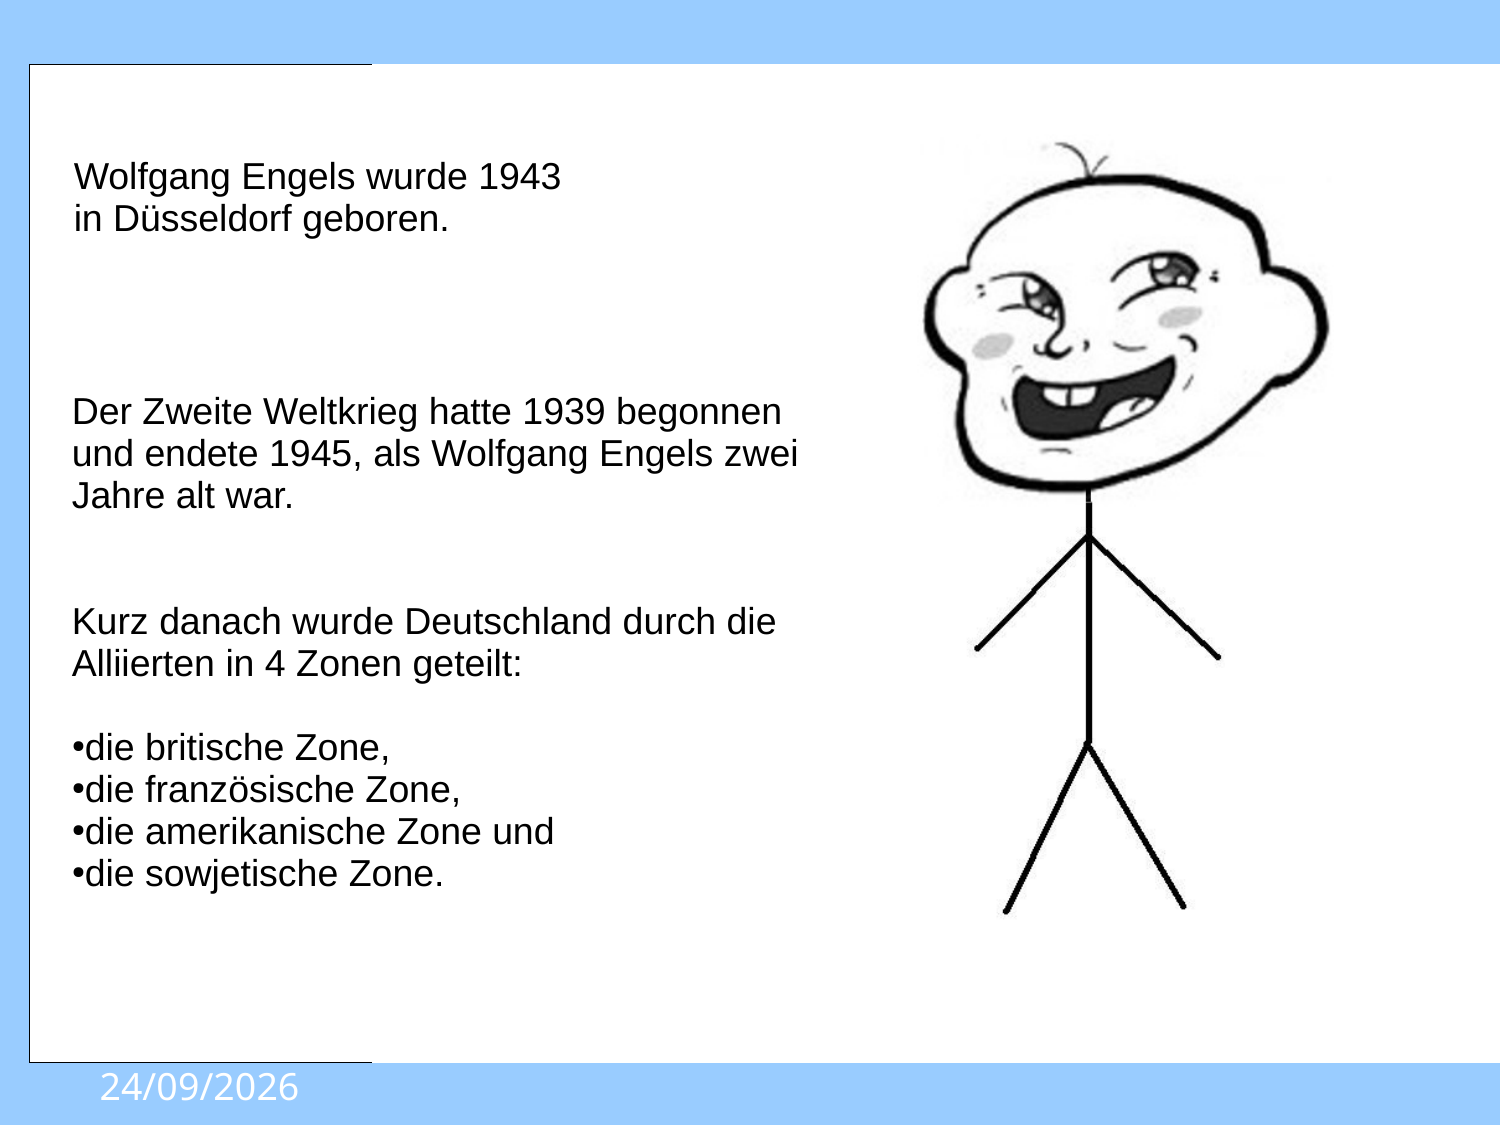

Wolfgang Engels wurde 1943 in Düsseldorf geboren.
Der Zweite Weltkrieg hatte 1939 begonnen und endete 1945, als Wolfgang Engels zwei Jahre alt war.
Kurz danach wurde Deutschland durch die
Alliierten in 4 Zonen geteilt:
die britische Zone,
die französische Zone,
die amerikanische Zone und
die sowjetische Zone.